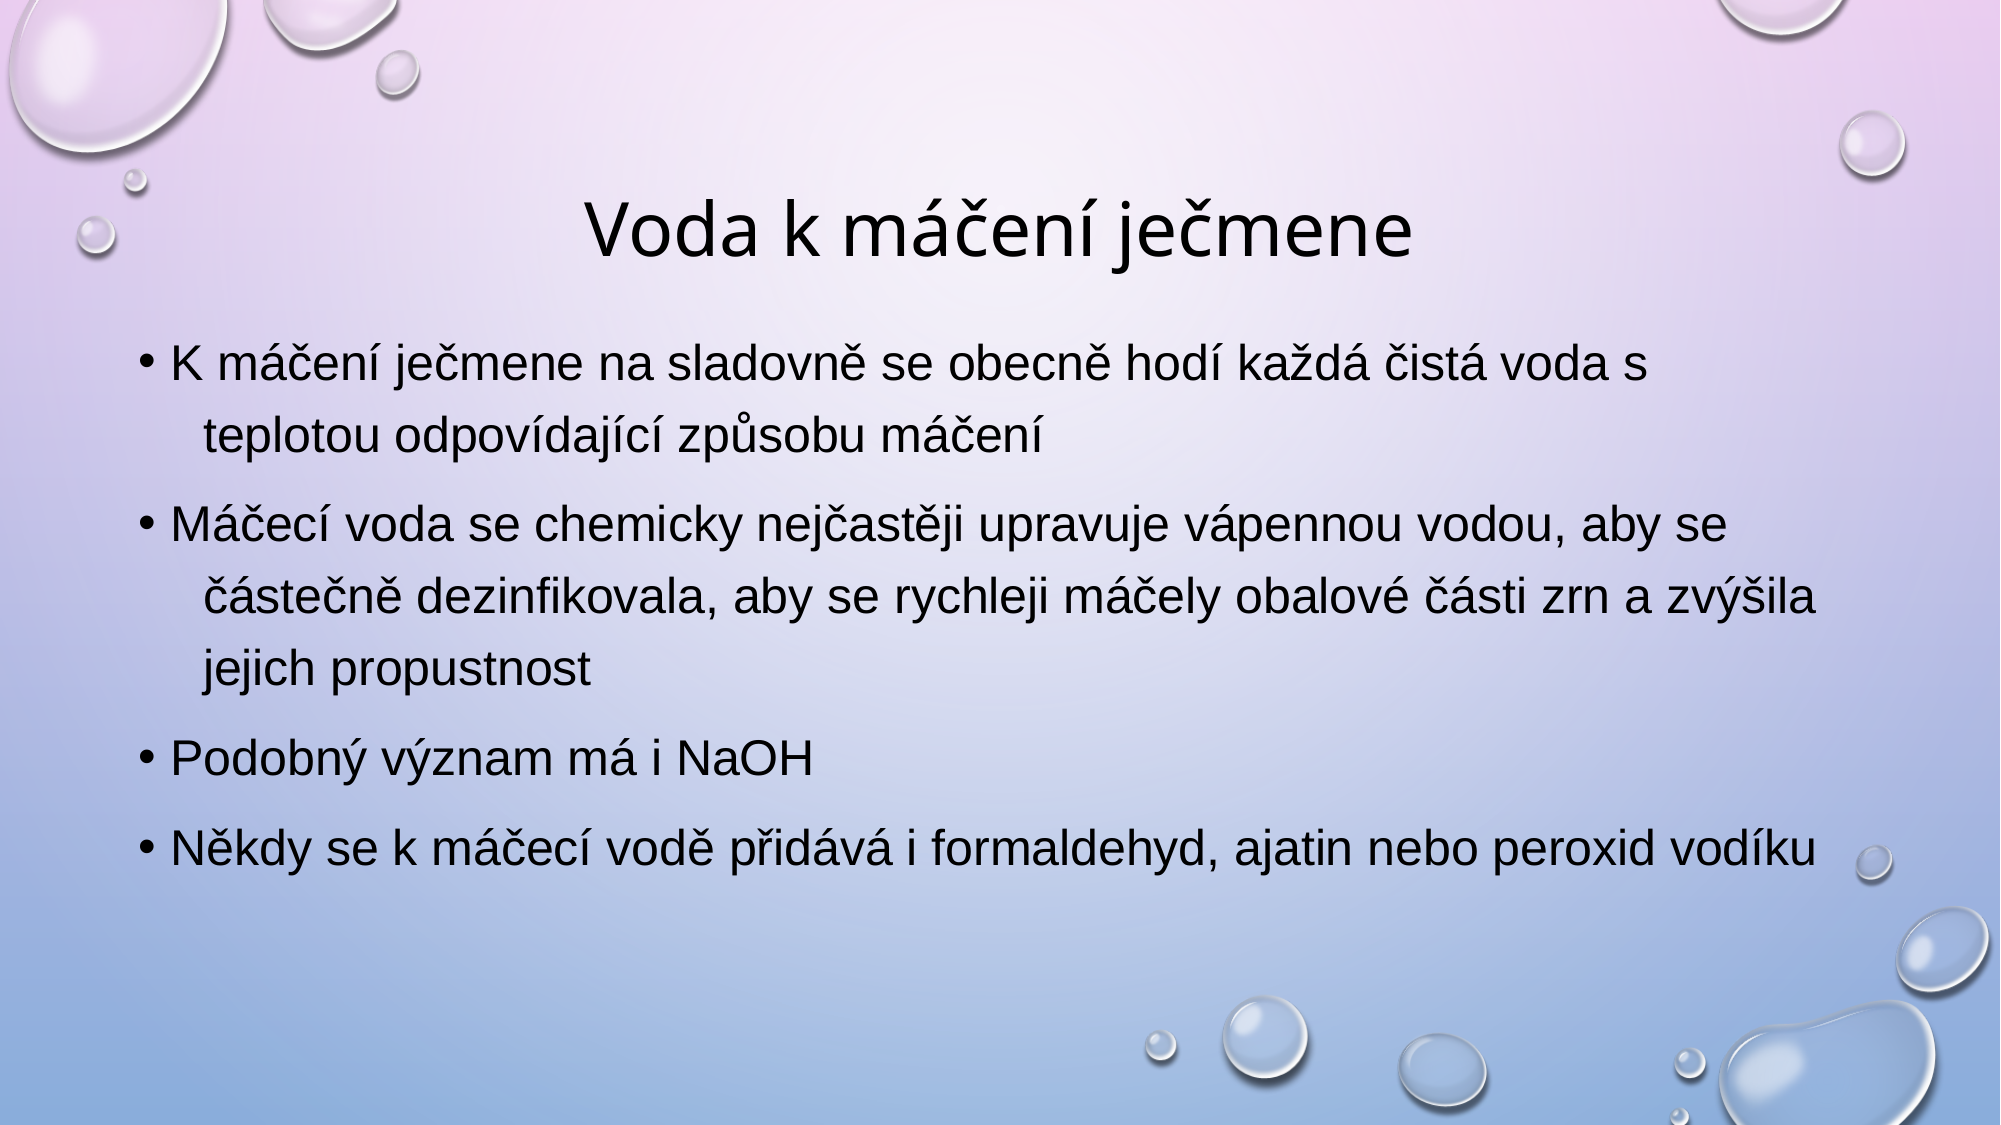

# Voda k máčení ječmene
K máčení ječmene na sladovně se obecně hodí každá čistá voda s teplotou odpovídající způsobu máčení
Máčecí voda se chemicky nejčastěji upravuje vápennou vodou, aby se částečně dezinfikovala, aby se rychleji máčely obalové části zrn a zvýšila jejich propustnost
Podobný význam má i NaOH
Někdy se k máčecí vodě přidává i formaldehyd, ajatin nebo peroxid vodíku